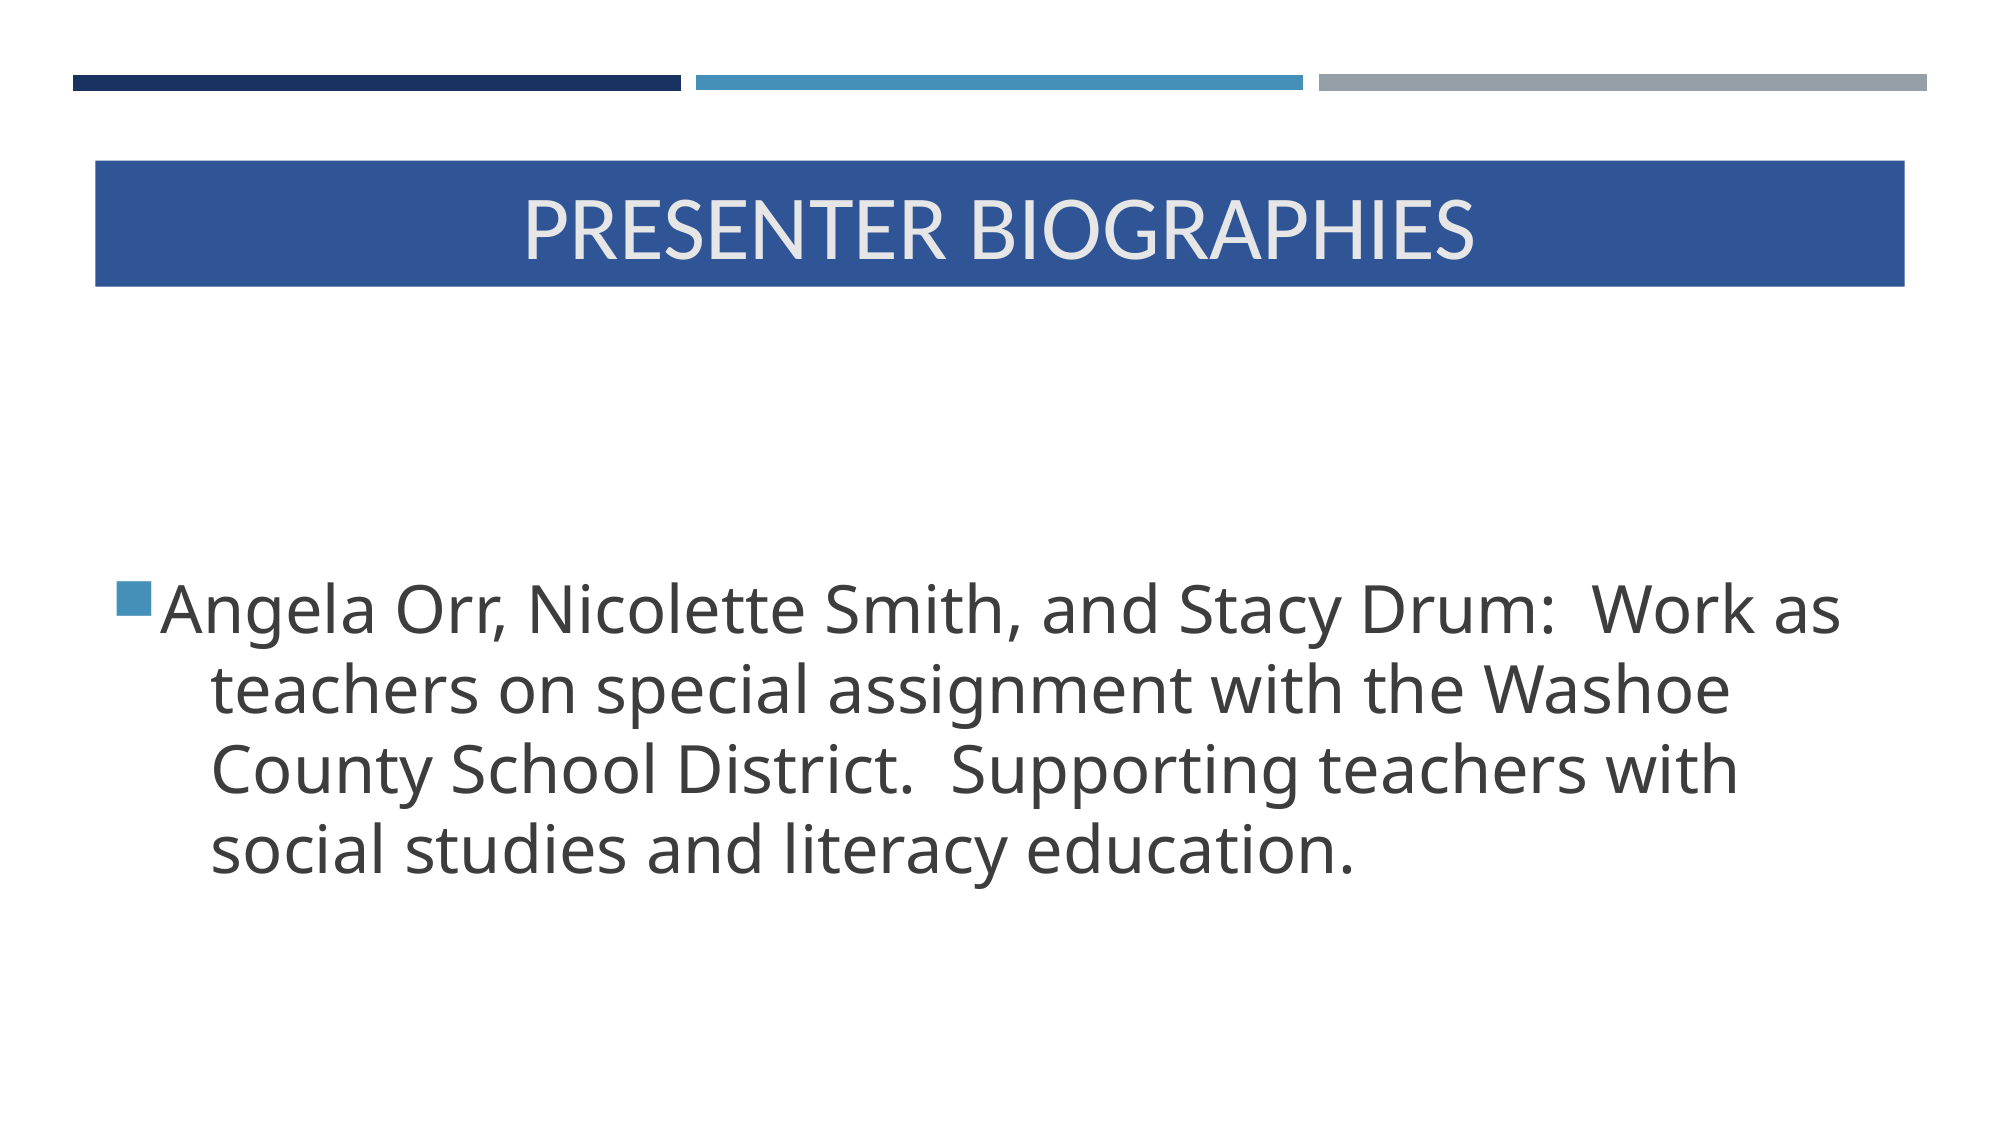

# Presenter Biographies
PRESENTER BIOGRAPHIES
Angela Orr, Nicolette Smith, and Stacy Drum: Work as teachers on special assignment with the Washoe County School District. Supporting teachers with social studies and literacy education.